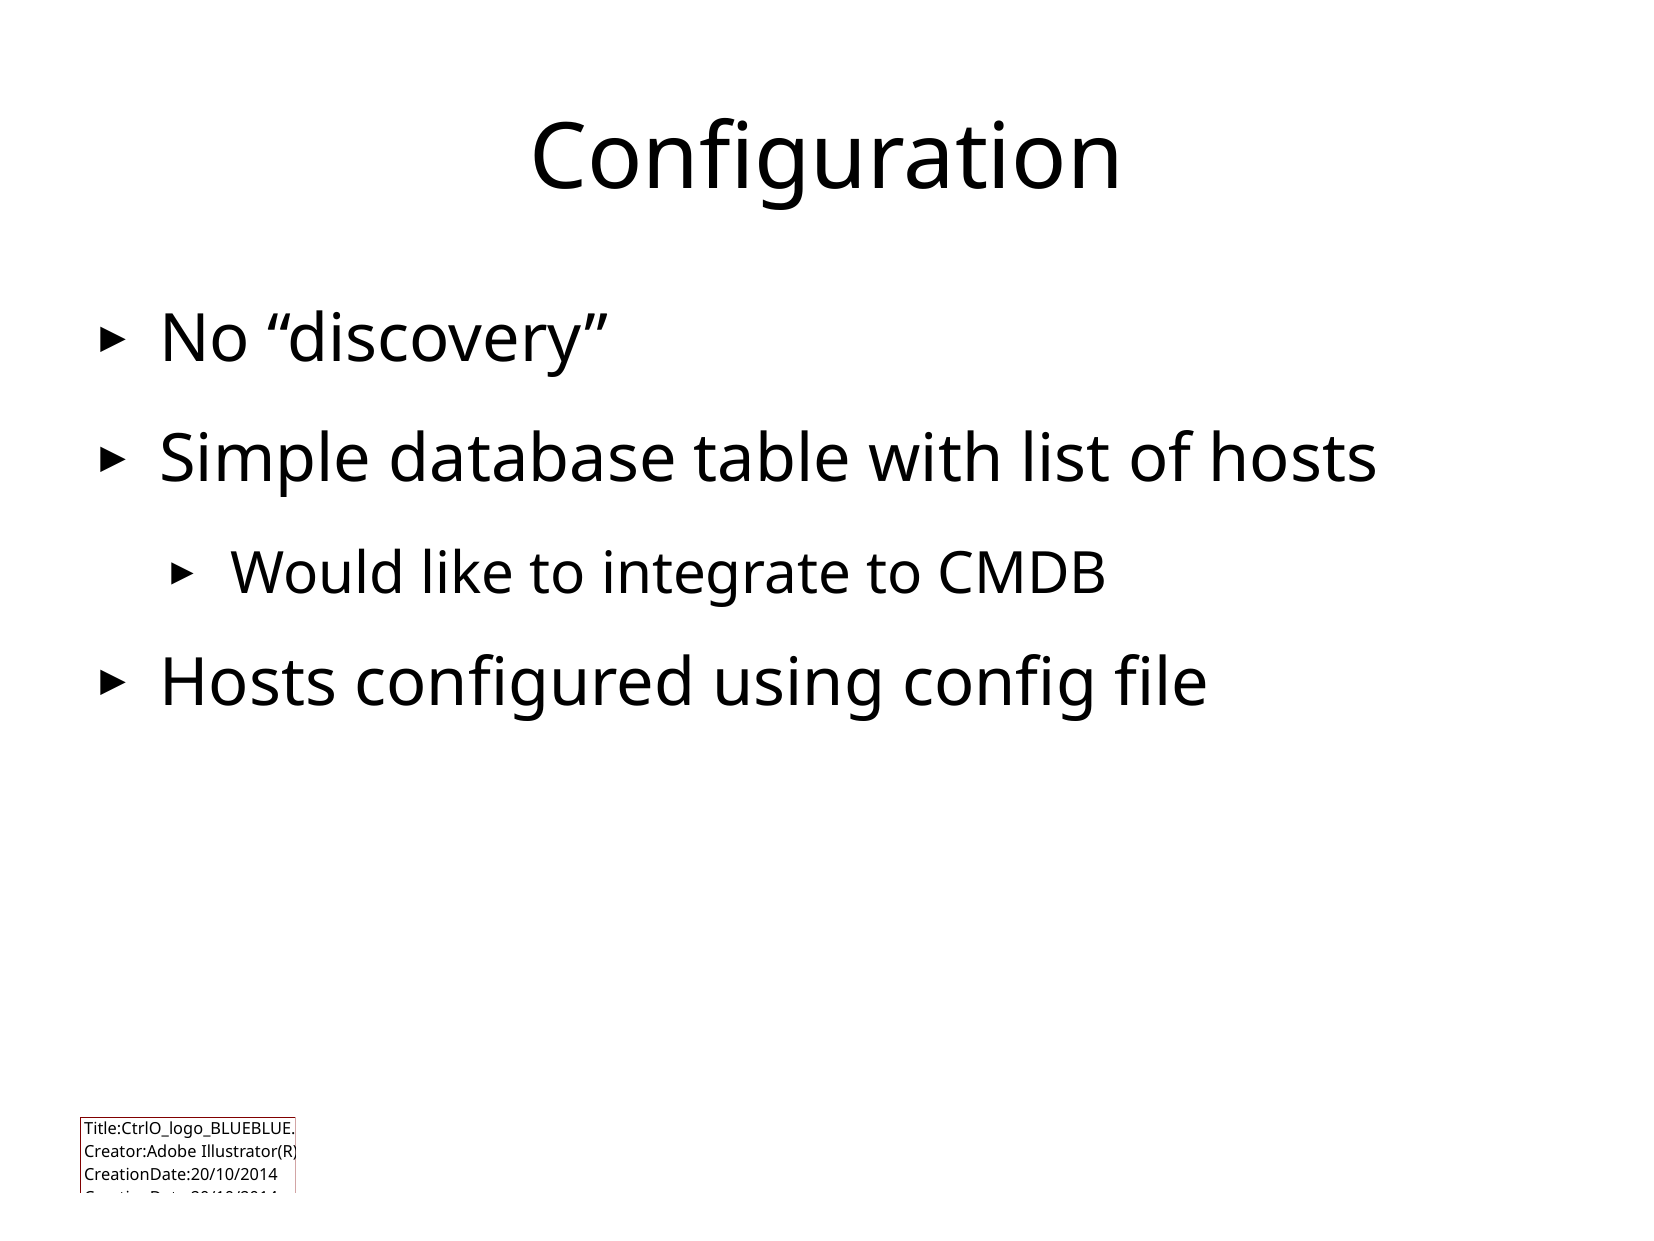

# Configuration
No “discovery”
Simple database table with list of hosts
Would like to integrate to CMDB
Hosts configured using config file